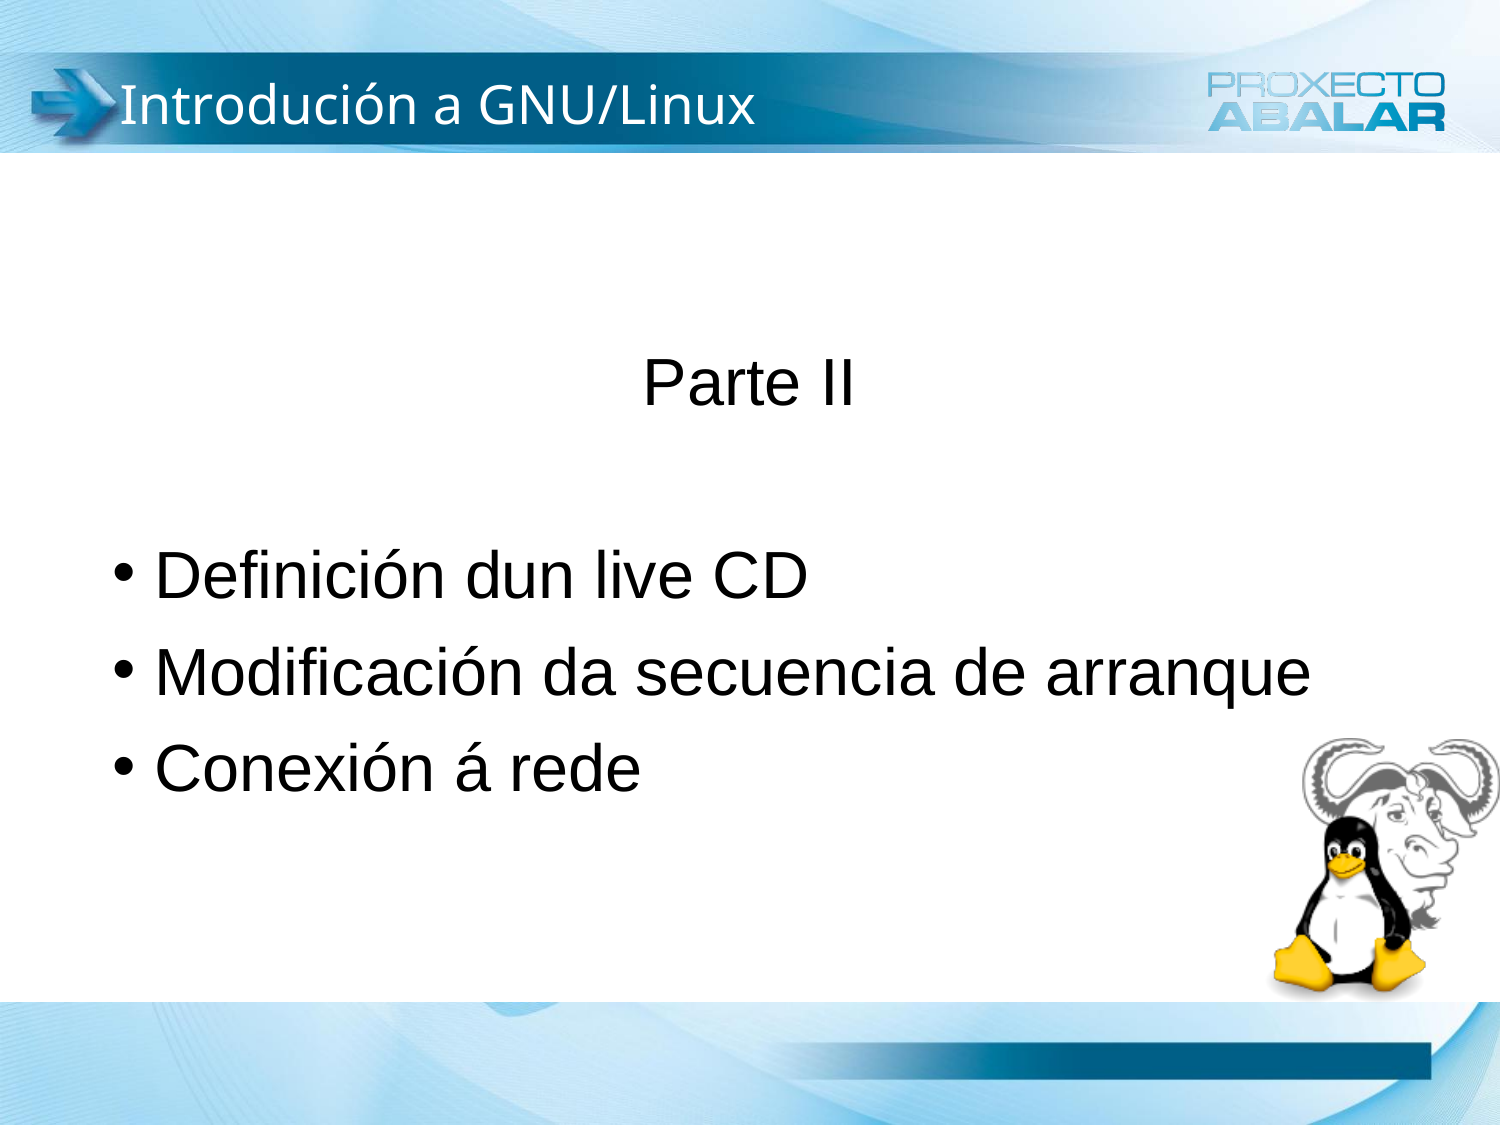

Introdución a GNU/Linux
Parte II
 Definición dun live CD
 Modificación da secuencia de arranque
 Conexión á rede